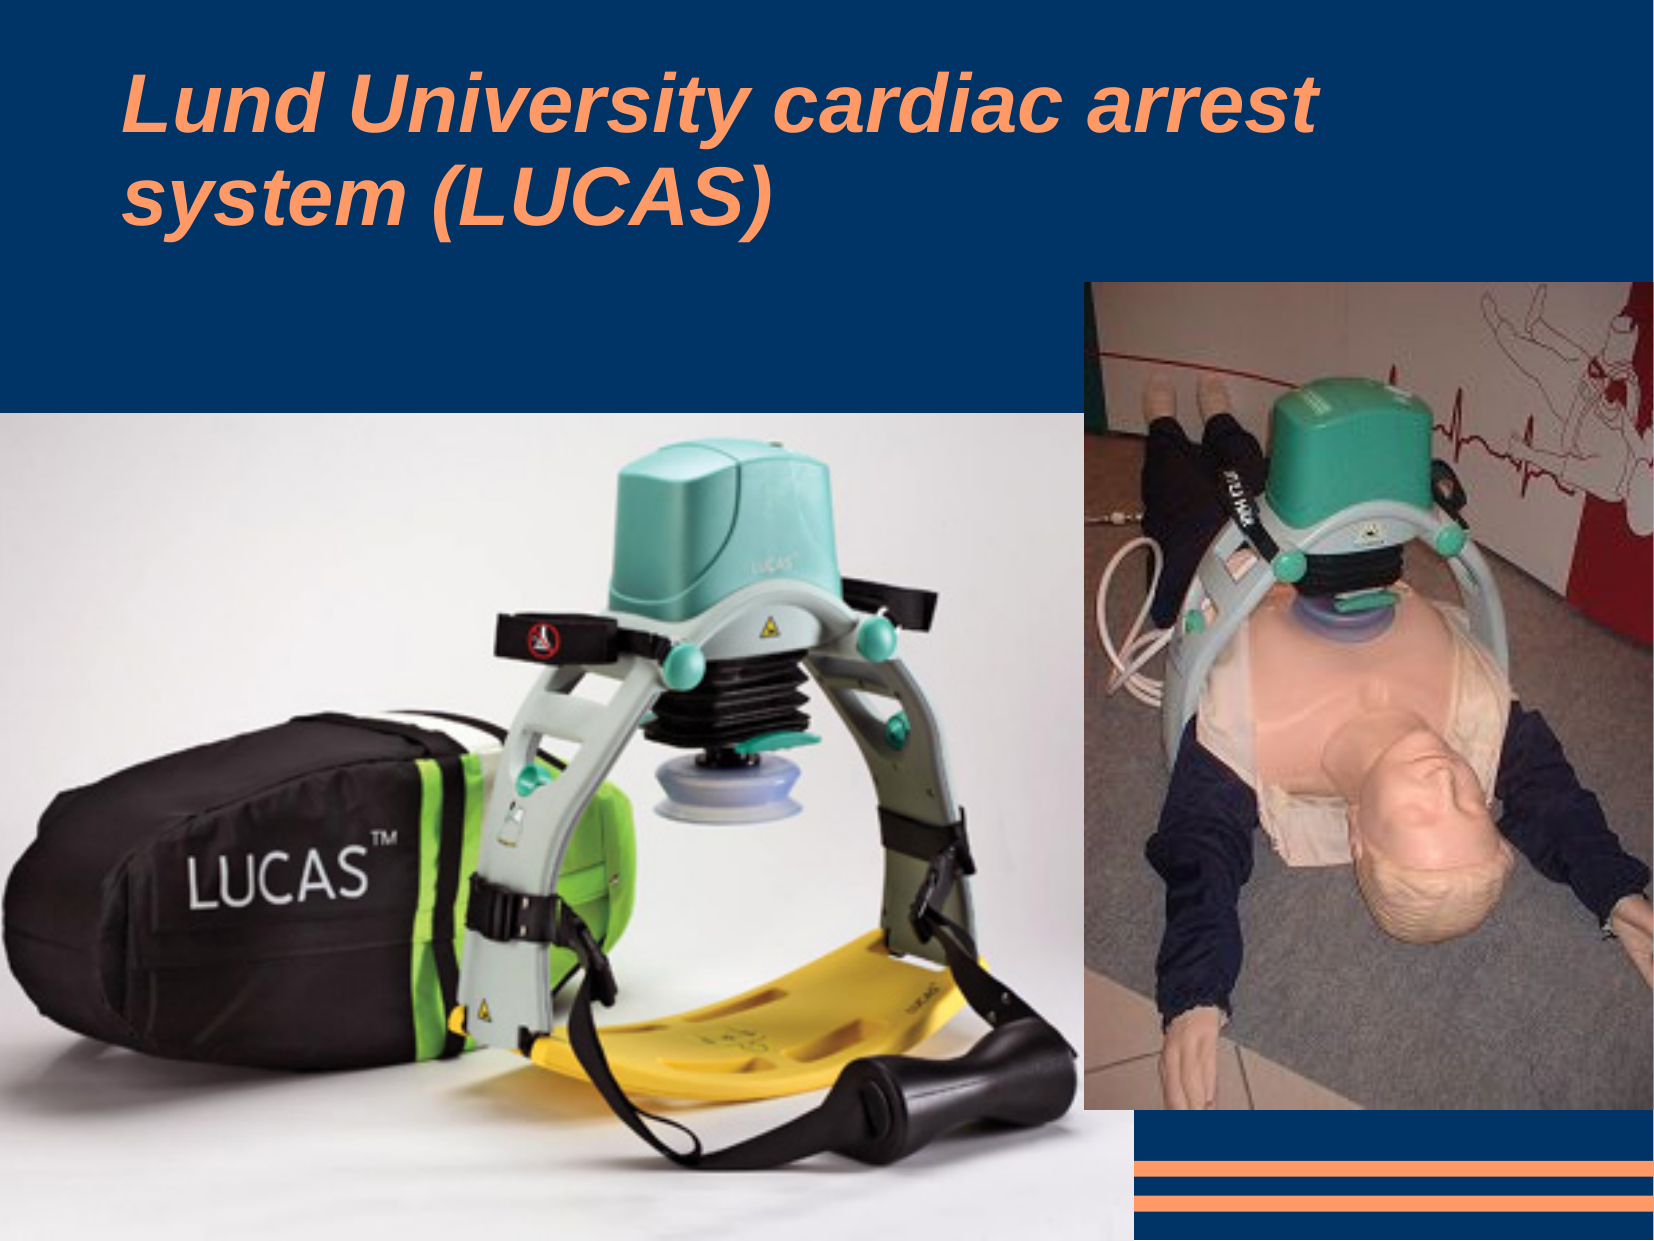

# Lund University cardiac arrest system (LUCAS)